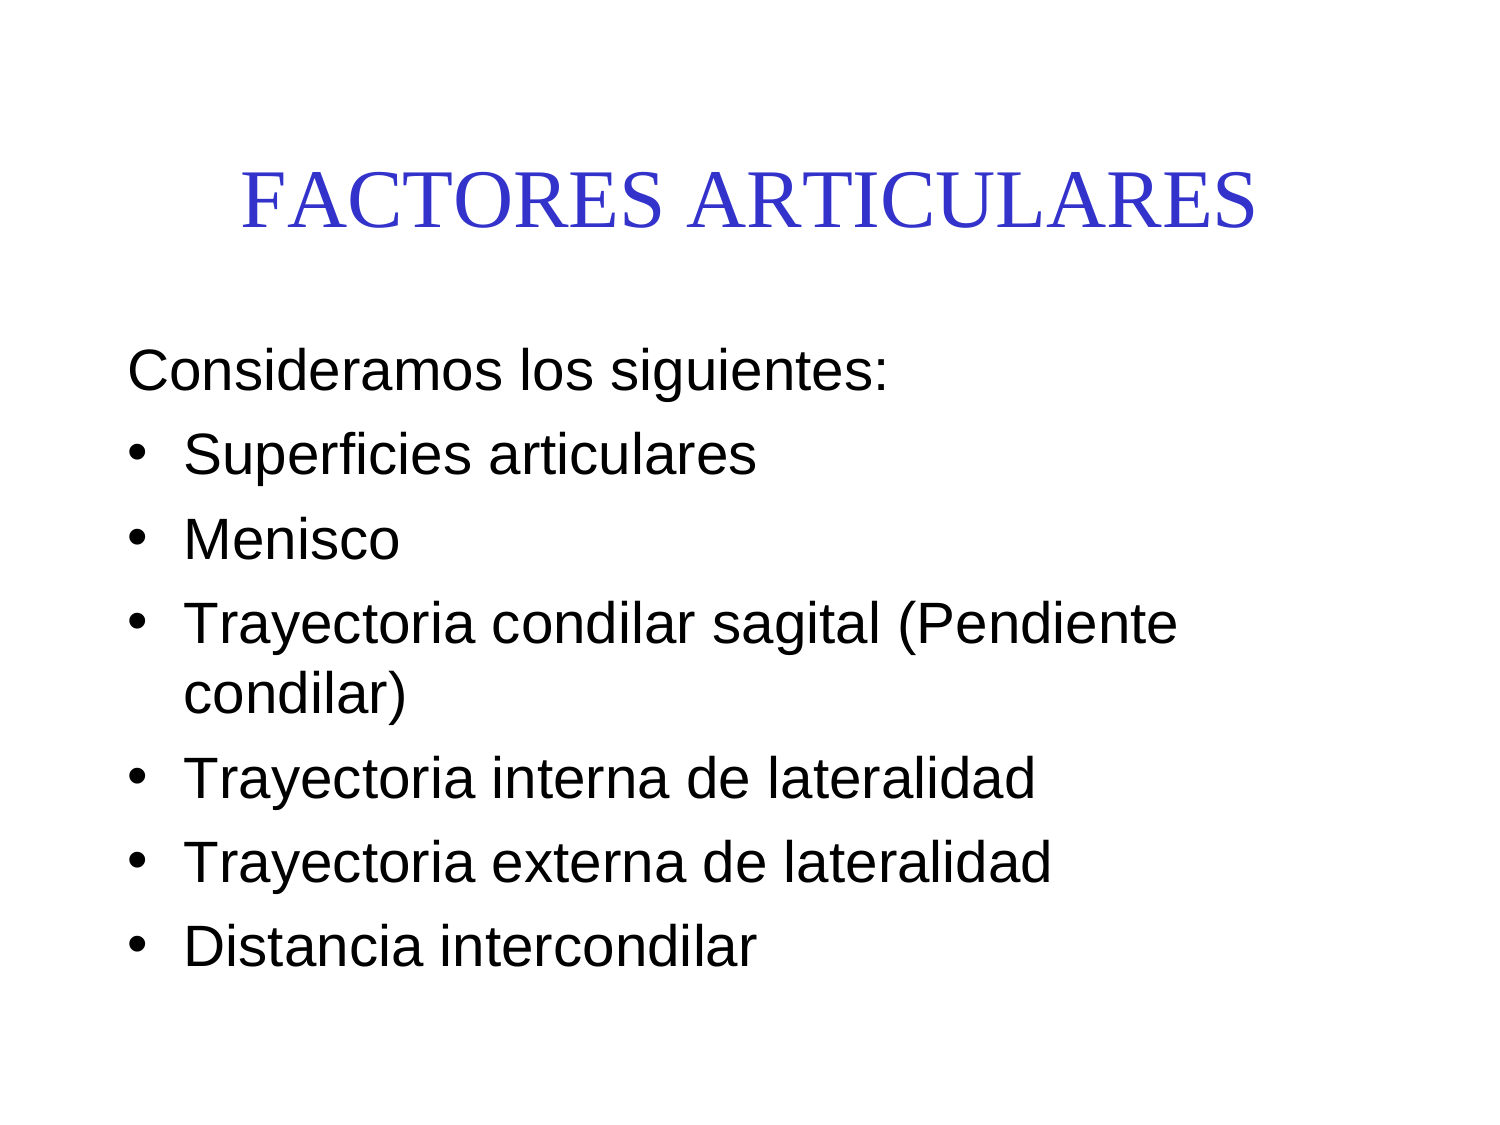

# FACTORES ARTICULARES
Consideramos los siguientes:
Superficies articulares
Menisco
Trayectoria condilar sagital (Pendiente condilar)
Trayectoria interna de lateralidad
Trayectoria externa de lateralidad
Distancia intercondilar